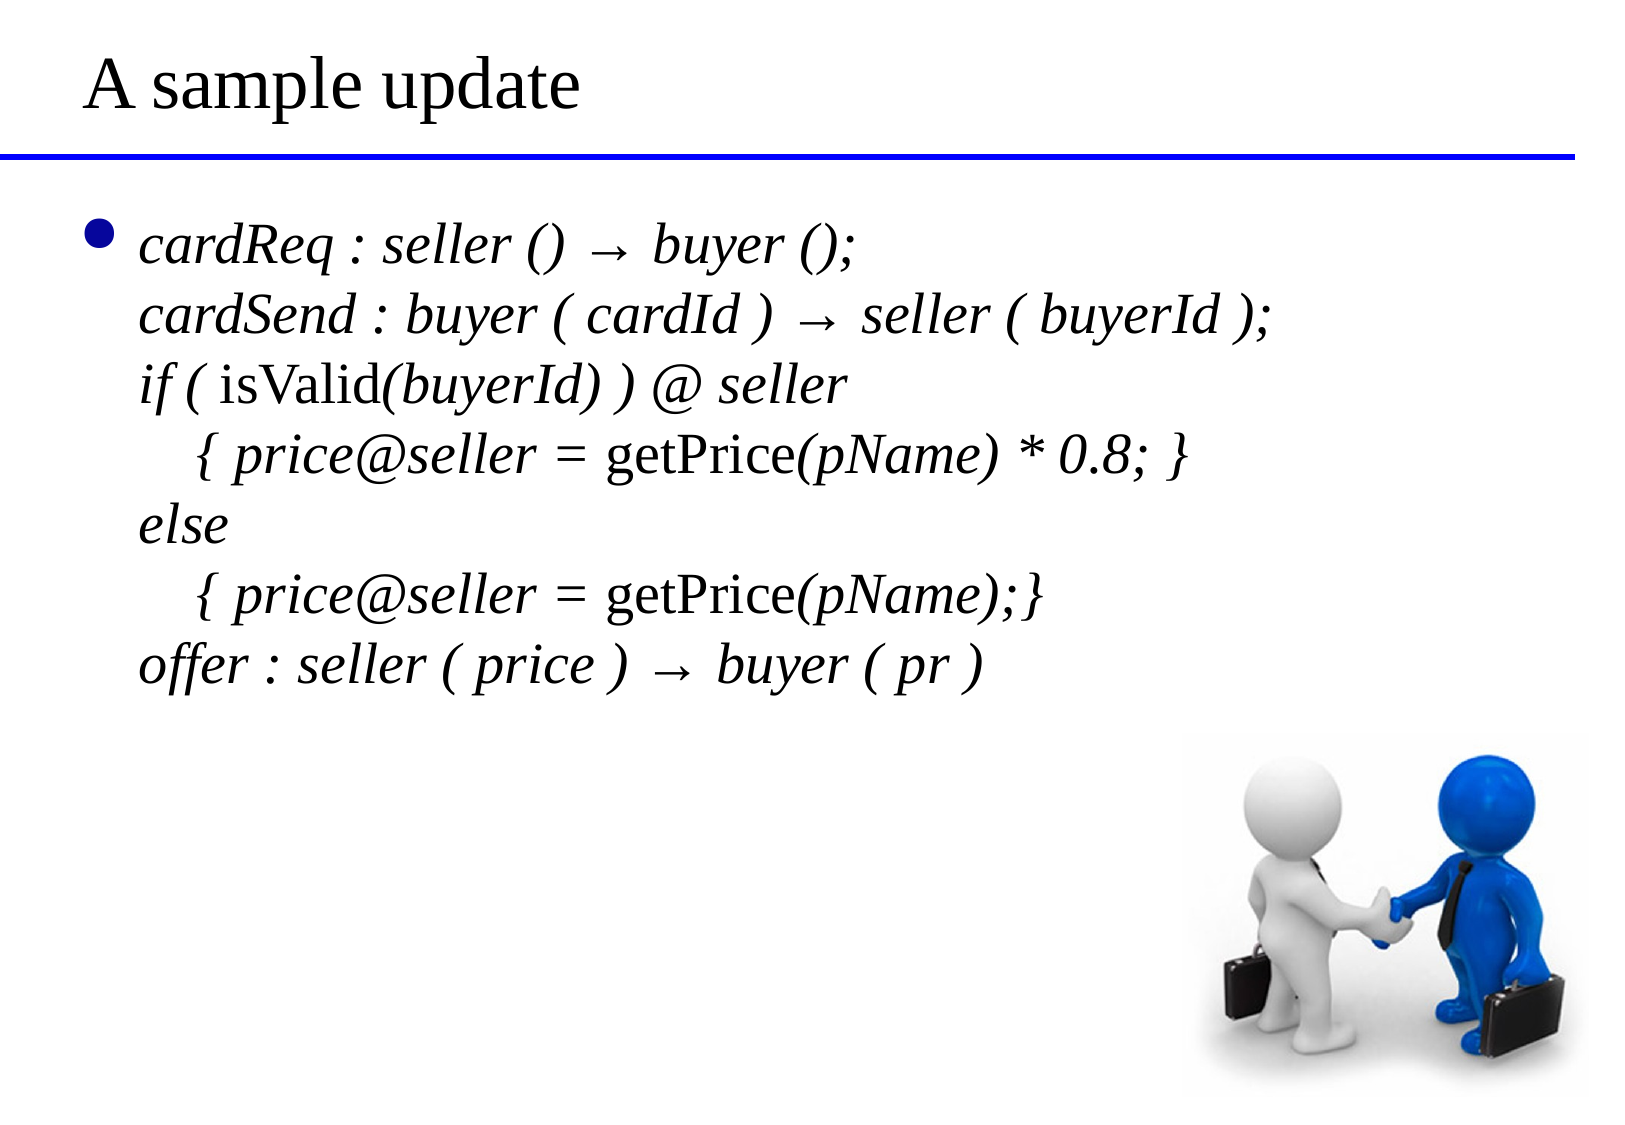

# A sample update
cardReq : seller () → buyer ();
cardSend : buyer ( cardId ) → seller ( buyerId );
if ( isValid(buyerId) ) @ seller
 { price@seller = getPrice(pName) * 0.8; }
else
 { price@seller = getPrice(pName);}
offer : seller ( price ) → buyer ( pr )